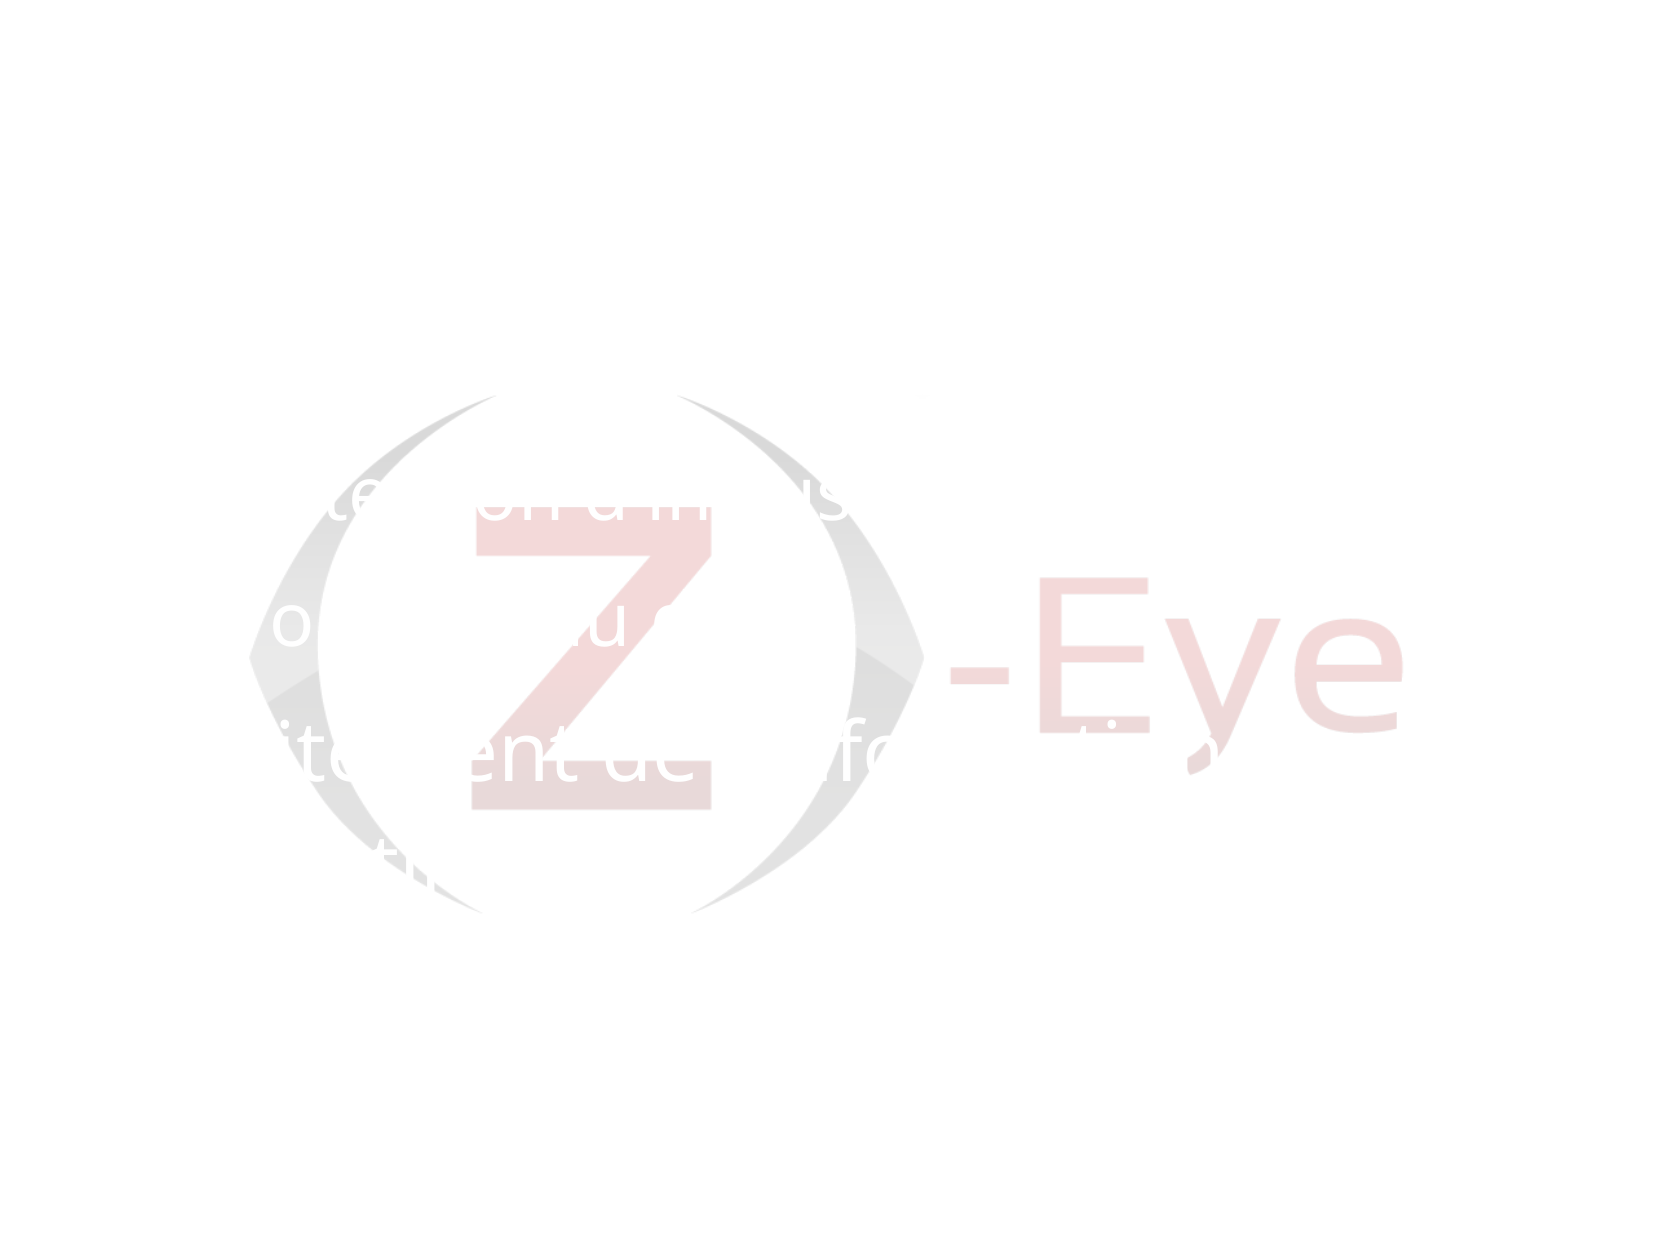

# Monitoring sécurité
Vérifier l'état de sécurité du réseau
Détection d'intrusions
Port réseau dédié
Traitement de l'information et reporting